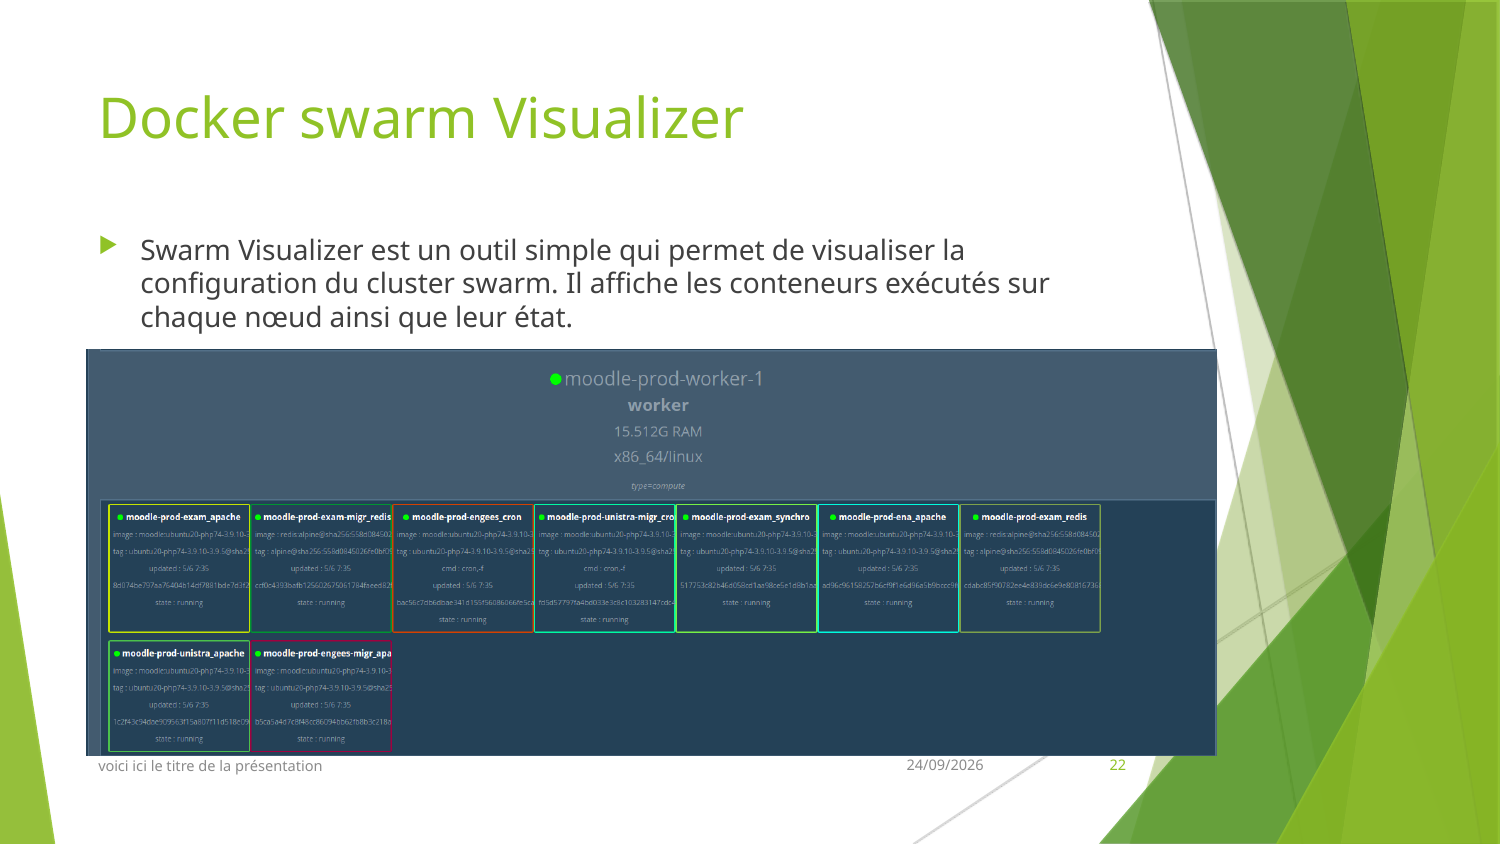

# Docker swarm Visualizer
Swarm Visualizer est un outil simple qui permet de visualiser la configuration du cluster swarm. Il affiche les conteneurs exécutés sur chaque nœud ainsi que leur état.
voici ici le titre de la présentation